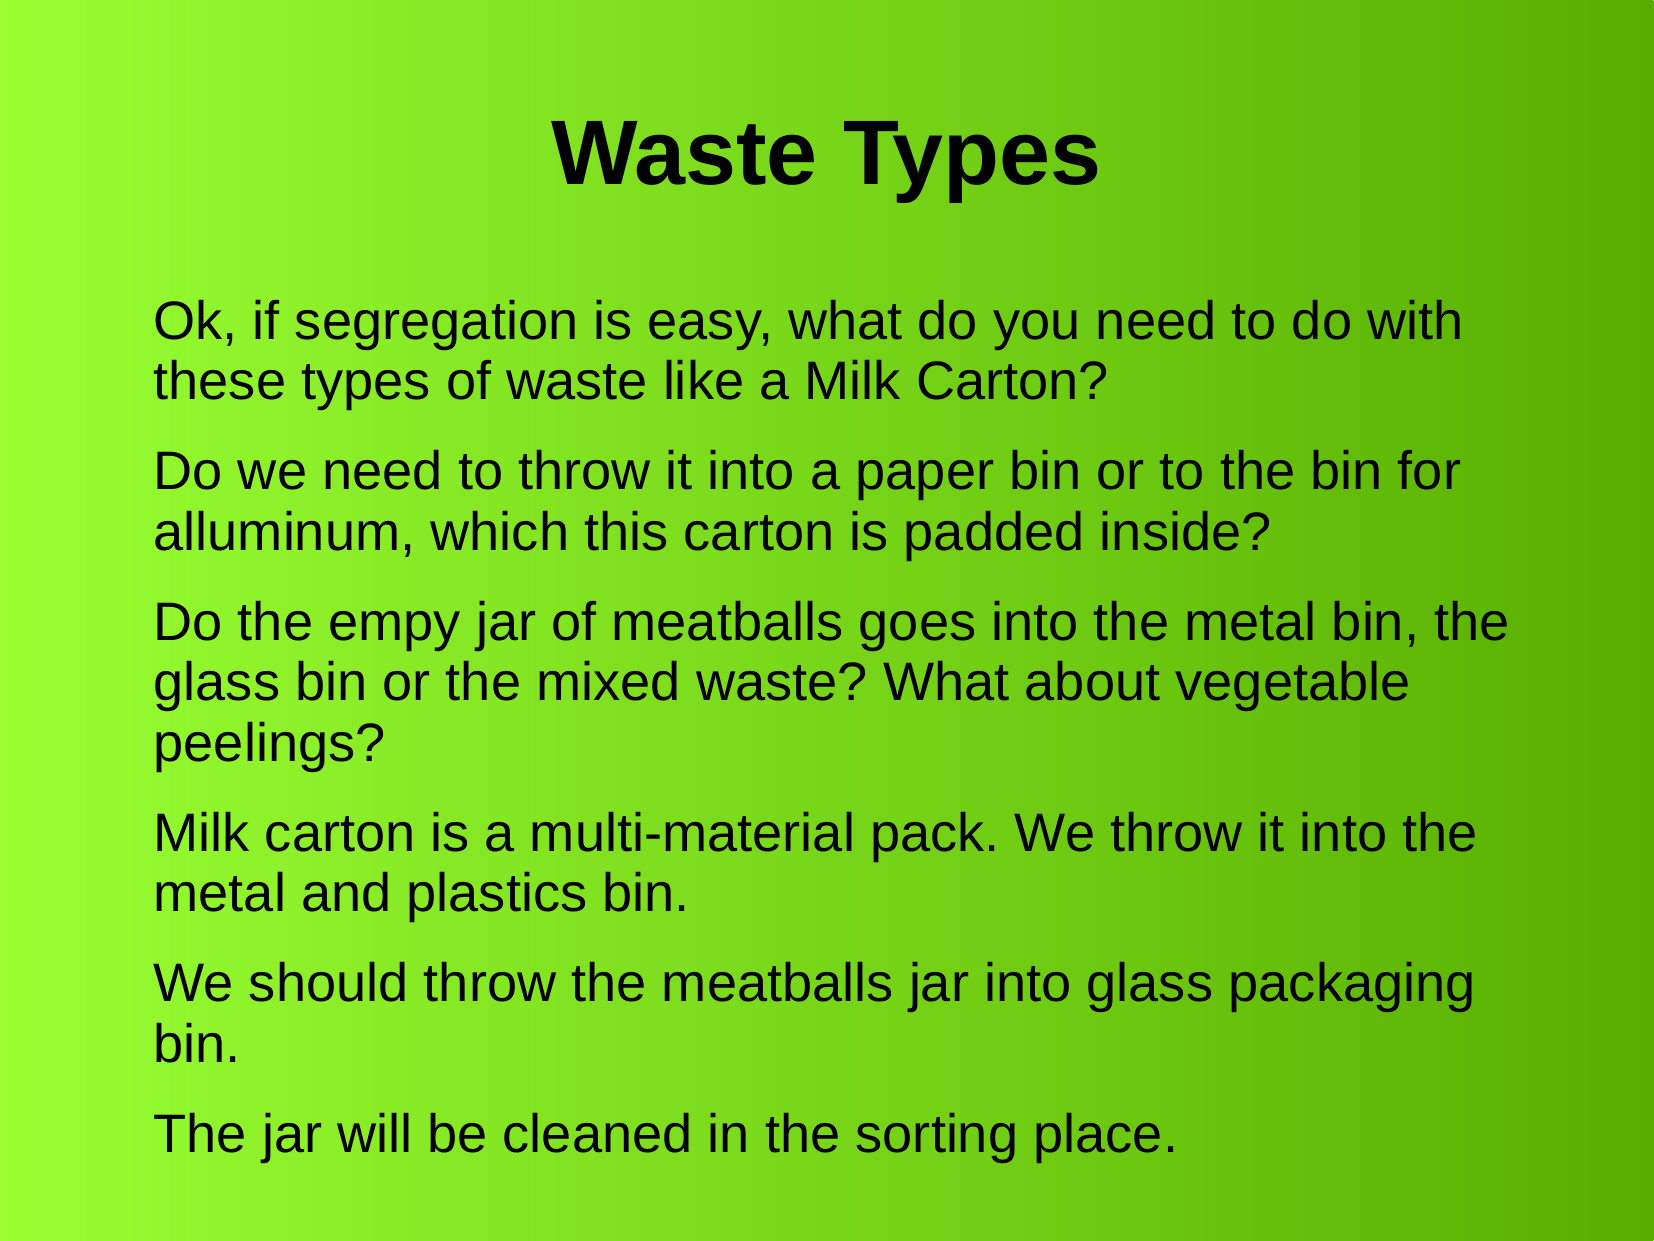

# Waste Types
Ok, if segregation is easy, what do you need to do with these types of waste like a Milk Carton?
Do we need to throw it into a paper bin or to the bin for alluminum, which this carton is padded inside?
Do the empy jar of meatballs goes into the metal bin, the glass bin or the mixed waste? What about vegetable peelings?
Milk carton is a multi-material pack. We throw it into the metal and plastics bin.
We should throw the meatballs jar into glass packaging bin.
The jar will be cleaned in the sorting place.